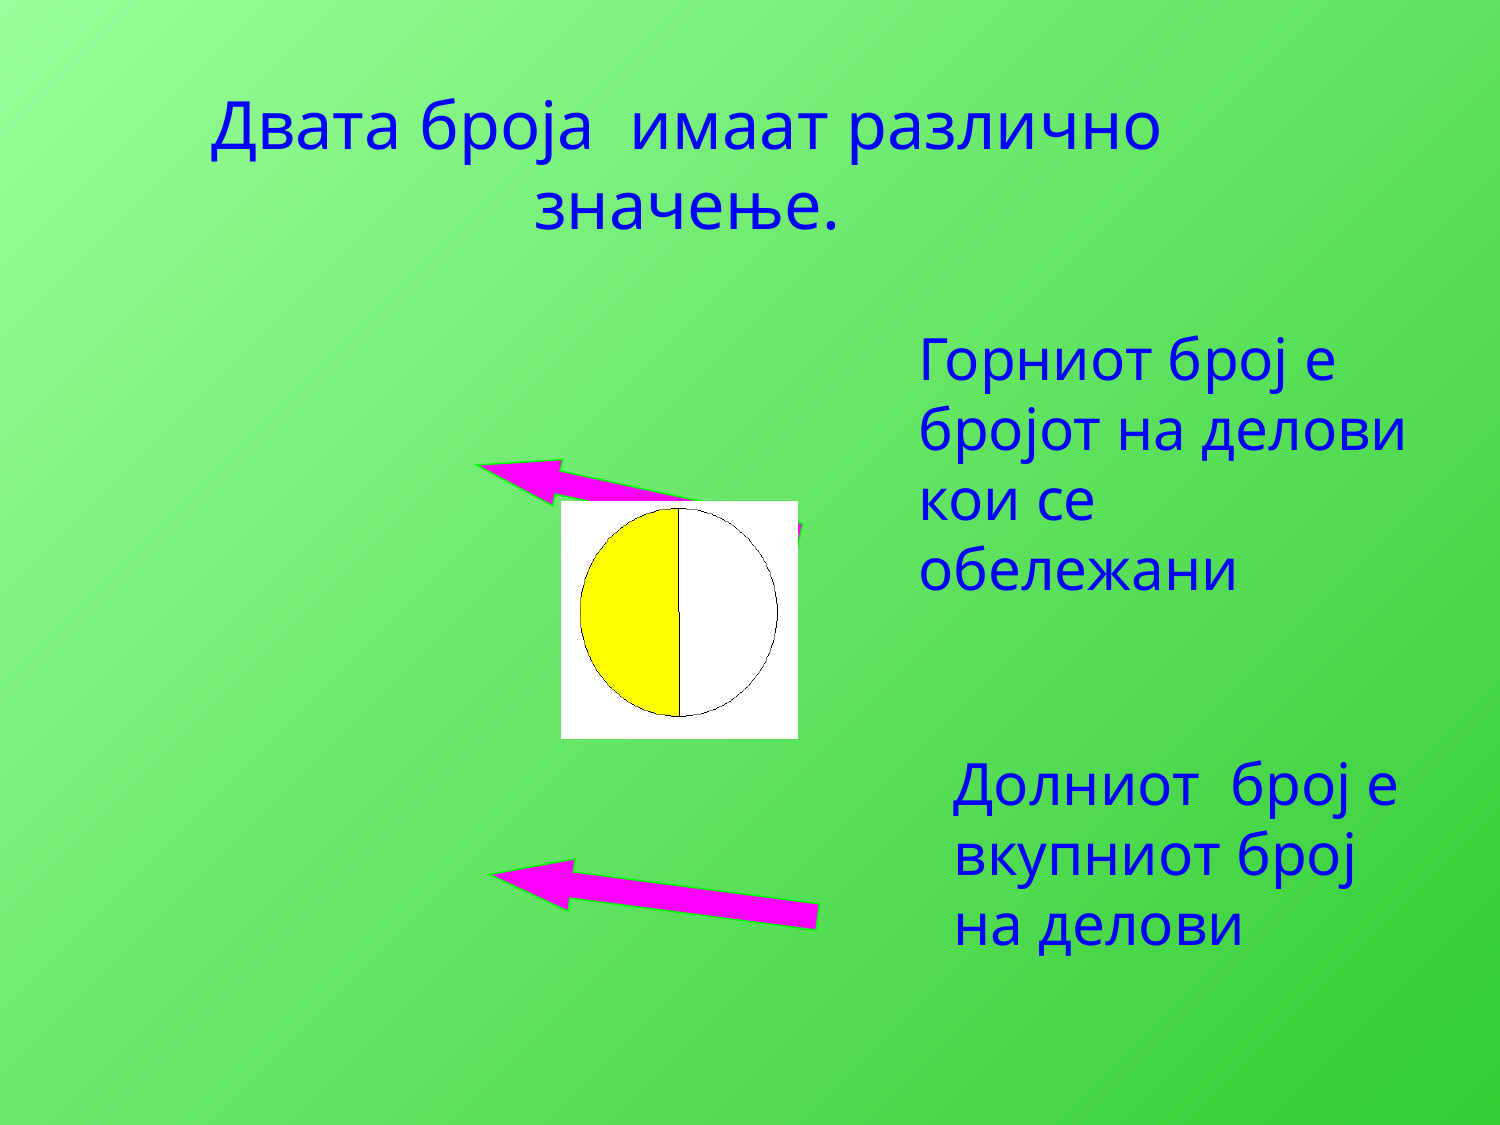

Двата броја имаат различно значење.
Горниот број е бројот на делови кои се обележани
Долниот број е вкупниот број на делови